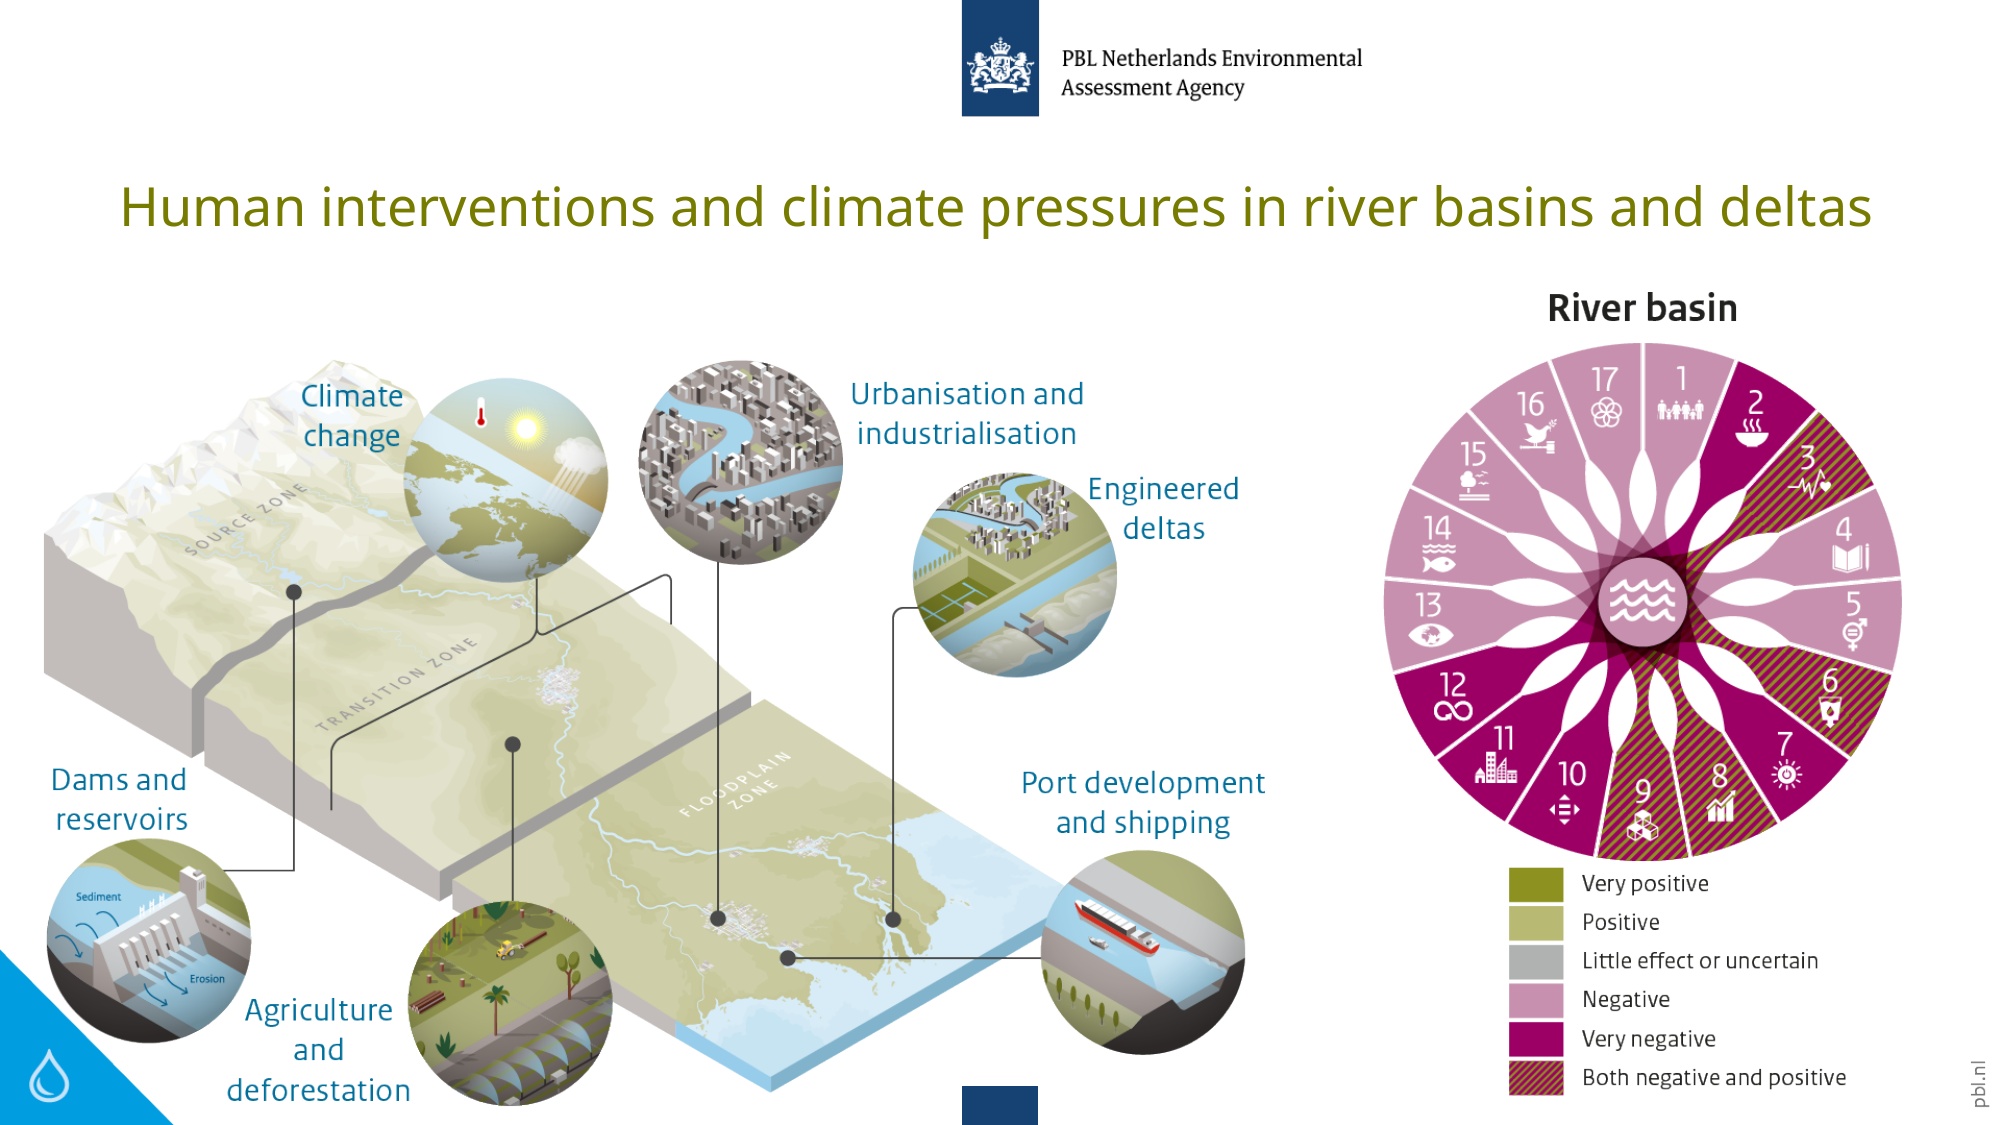

# Human interventions and climate pressures in river basins and deltas